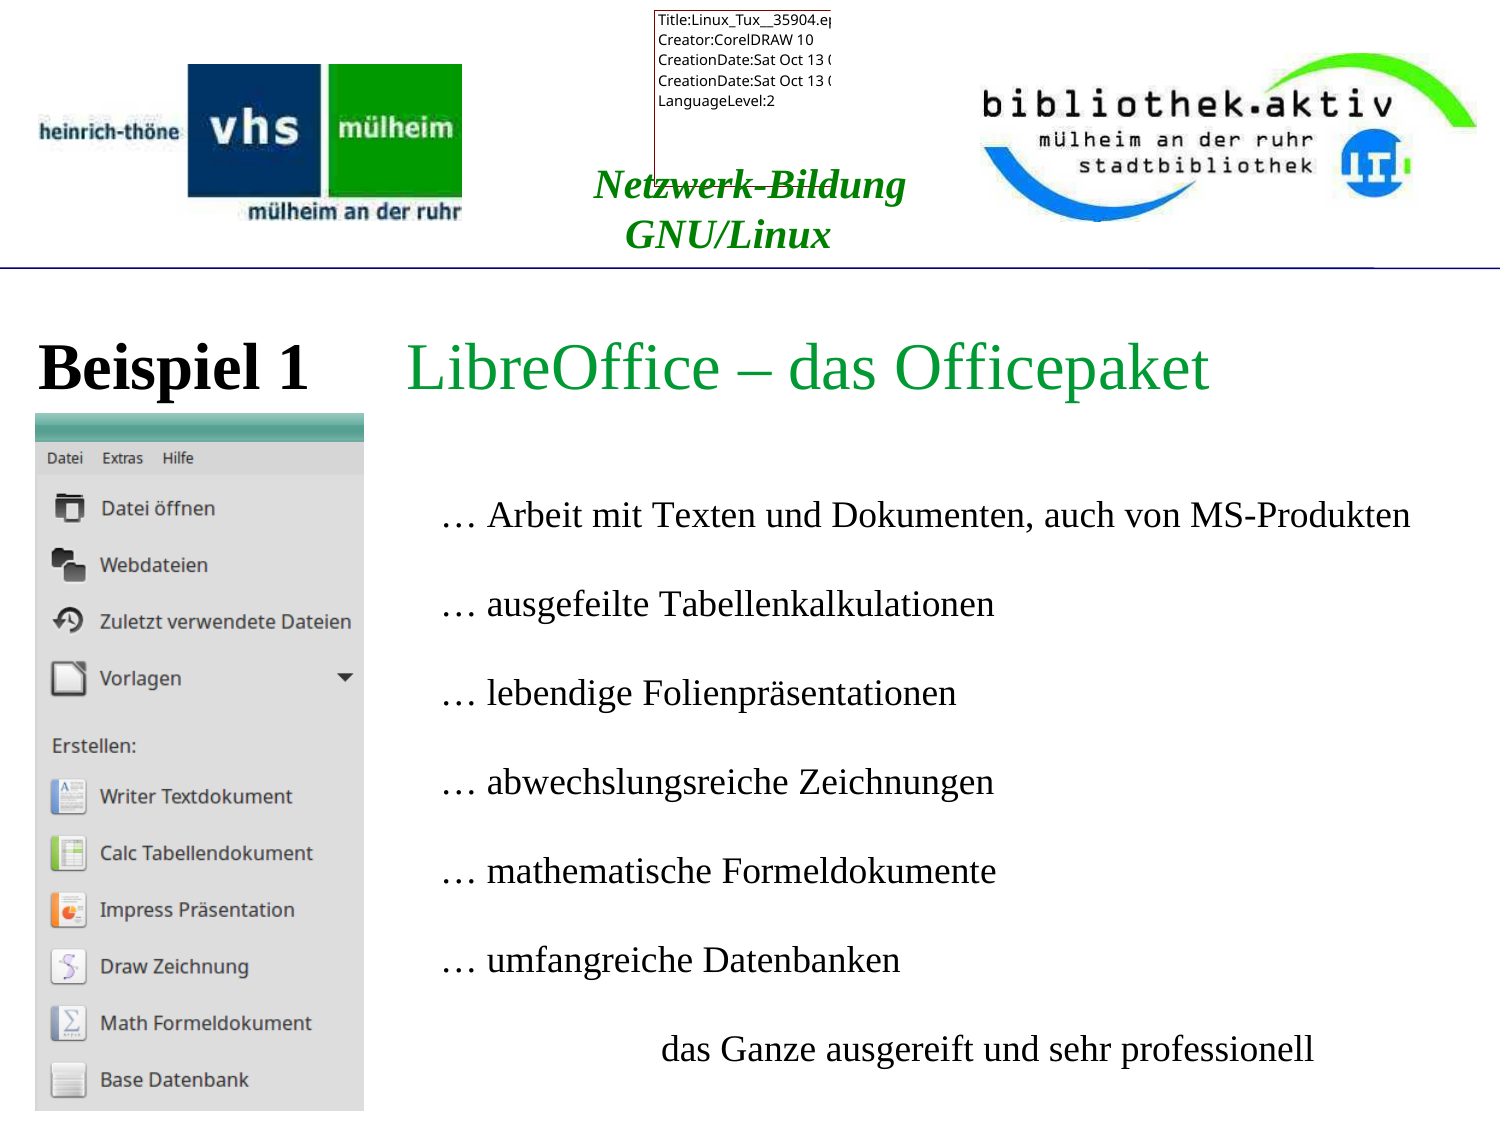

Netzwerk-Bildung
 GNU/Linux
Beispiel 1		LibreOffice – das Officepaket
… Arbeit mit Texten und Dokumenten, auch von MS-Produkten
… ausgefeilte Tabellenkalkulationen
… lebendige Folienpräsentationen
… abwechslungsreiche Zeichnungen
… mathematische Formeldokumente
… umfangreiche Datenbanken
			das Ganze ausgereift und sehr professionell